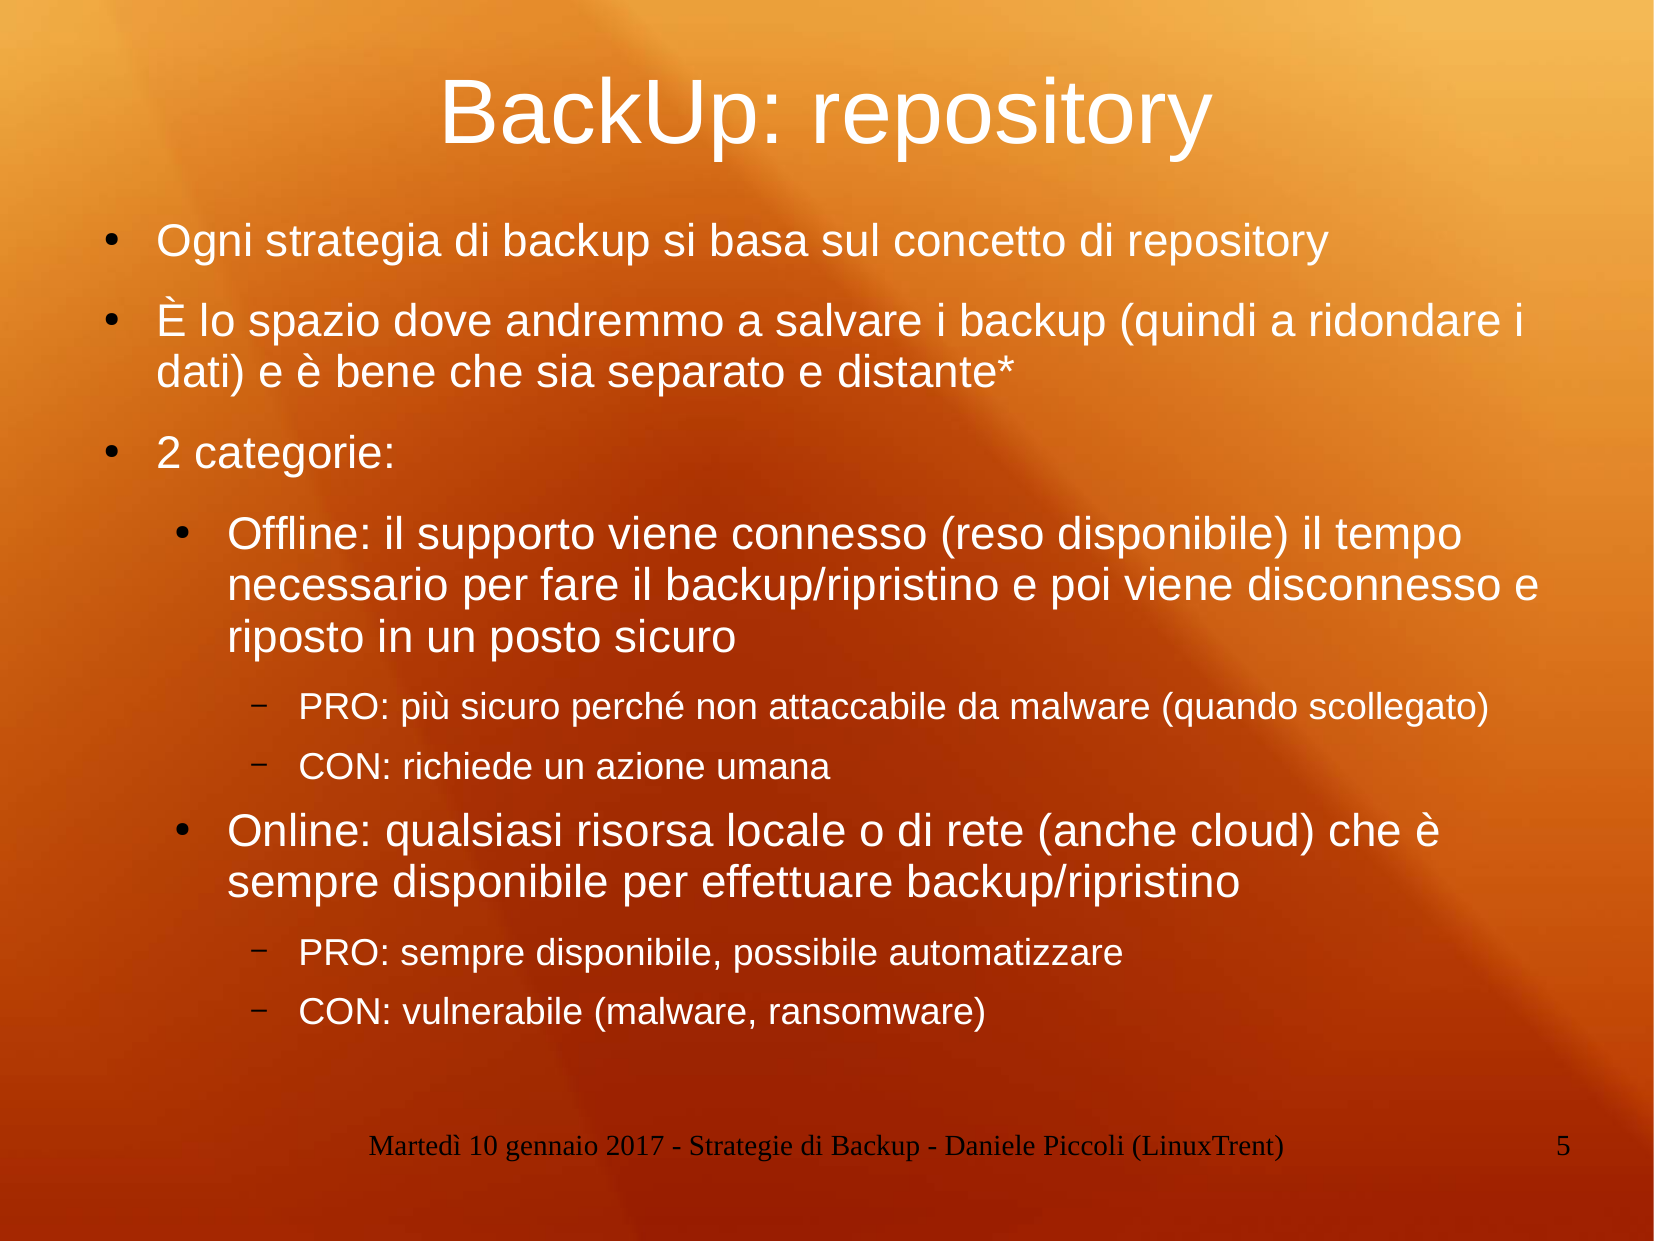

# BackUp: repository
Ogni strategia di backup si basa sul concetto di repository
È lo spazio dove andremmo a salvare i backup (quindi a ridondare i dati) e è bene che sia separato e distante*
2 categorie:
Offline: il supporto viene connesso (reso disponibile) il tempo necessario per fare il backup/ripristino e poi viene disconnesso e riposto in un posto sicuro
PRO: più sicuro perché non attaccabile da malware (quando scollegato)
CON: richiede un azione umana
Online: qualsiasi risorsa locale o di rete (anche cloud) che è sempre disponibile per effettuare backup/ripristino
PRO: sempre disponibile, possibile automatizzare
CON: vulnerabile (malware, ransomware)
Martedì 10 gennaio 2017 - Strategie di Backup - Daniele Piccoli (LinuxTrent)
5